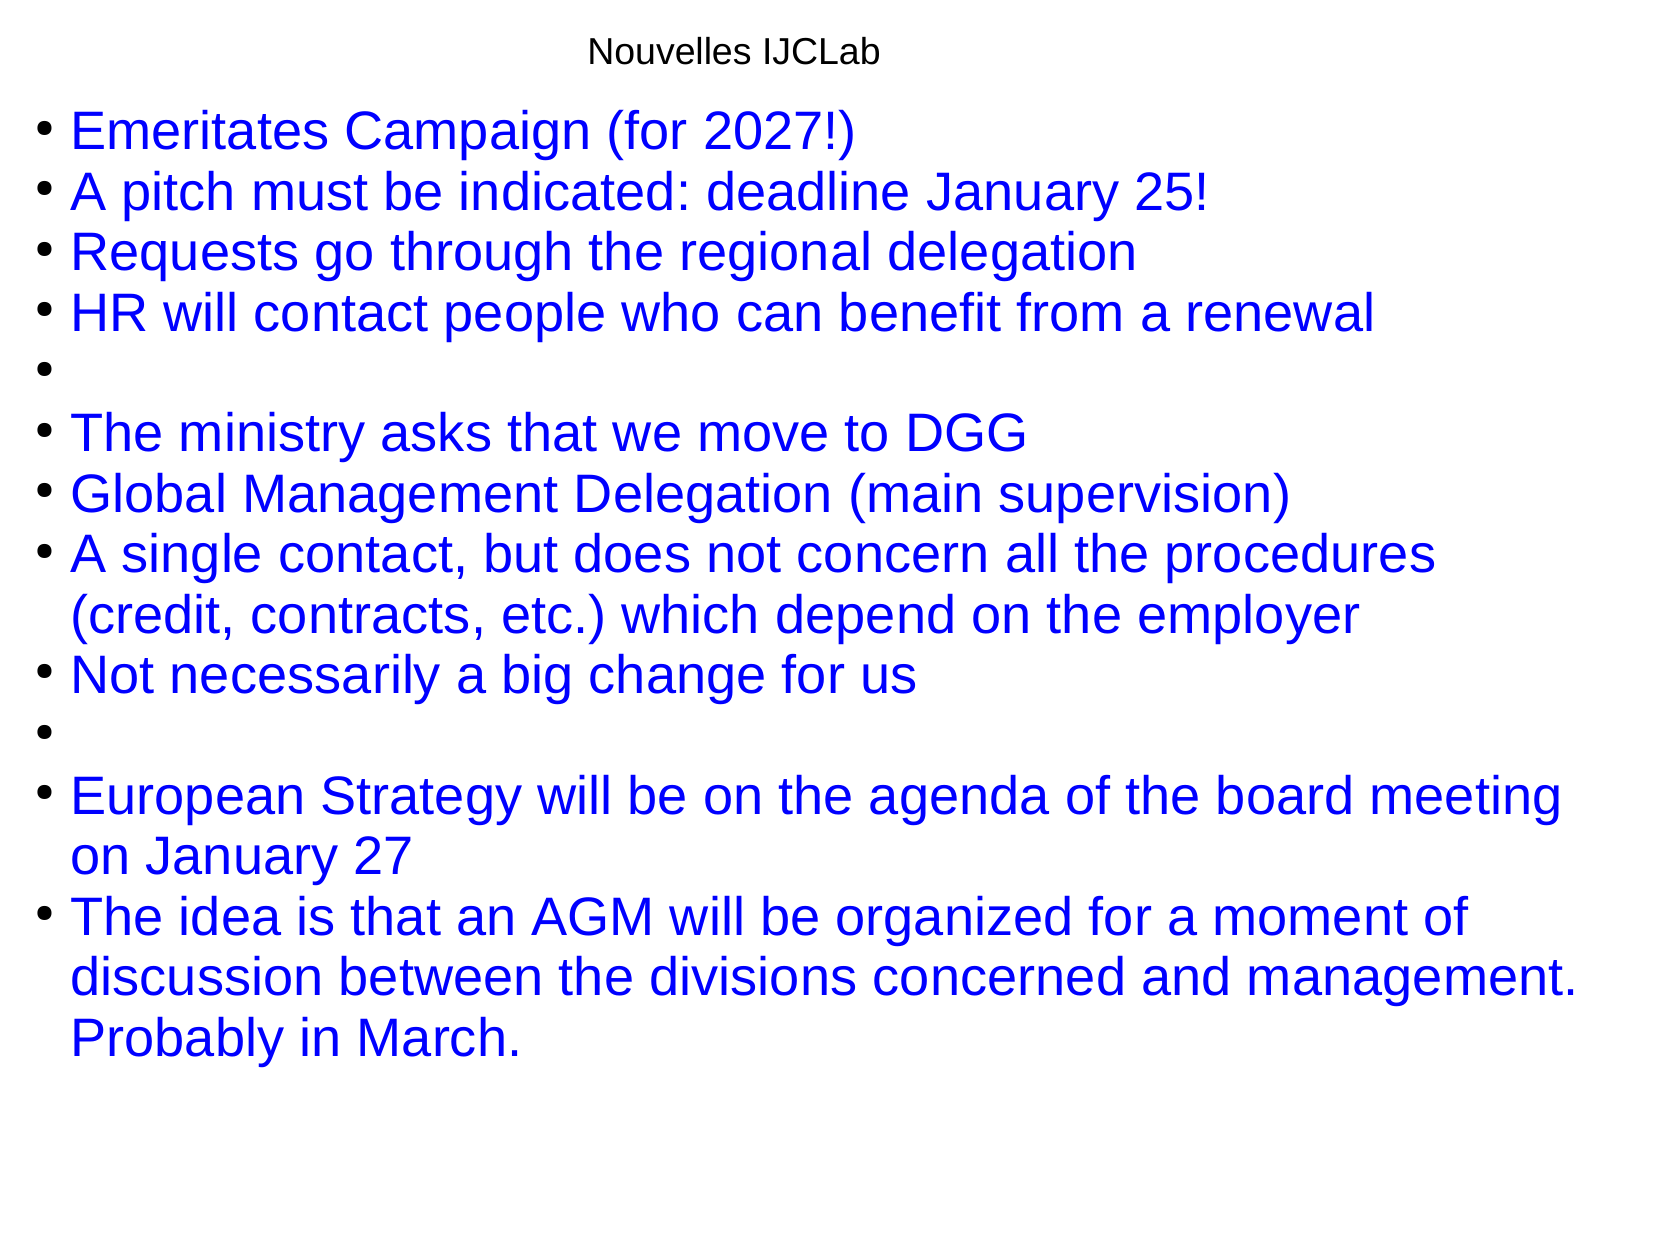

Nouvelles IJCLab
Emeritates Campaign (for 2027!)
A pitch must be indicated: deadline January 25!
Requests go through the regional delegation
HR will contact people who can benefit from a renewal
The ministry asks that we move to DGG
Global Management Delegation (main supervision)
A single contact, but does not concern all the procedures (credit, contracts, etc.) which depend on the employer
Not necessarily a big change for us
European Strategy will be on the agenda of the board meeting on January 27
The idea is that an AGM will be organized for a moment of discussion between the divisions concerned and management. Probably in March.